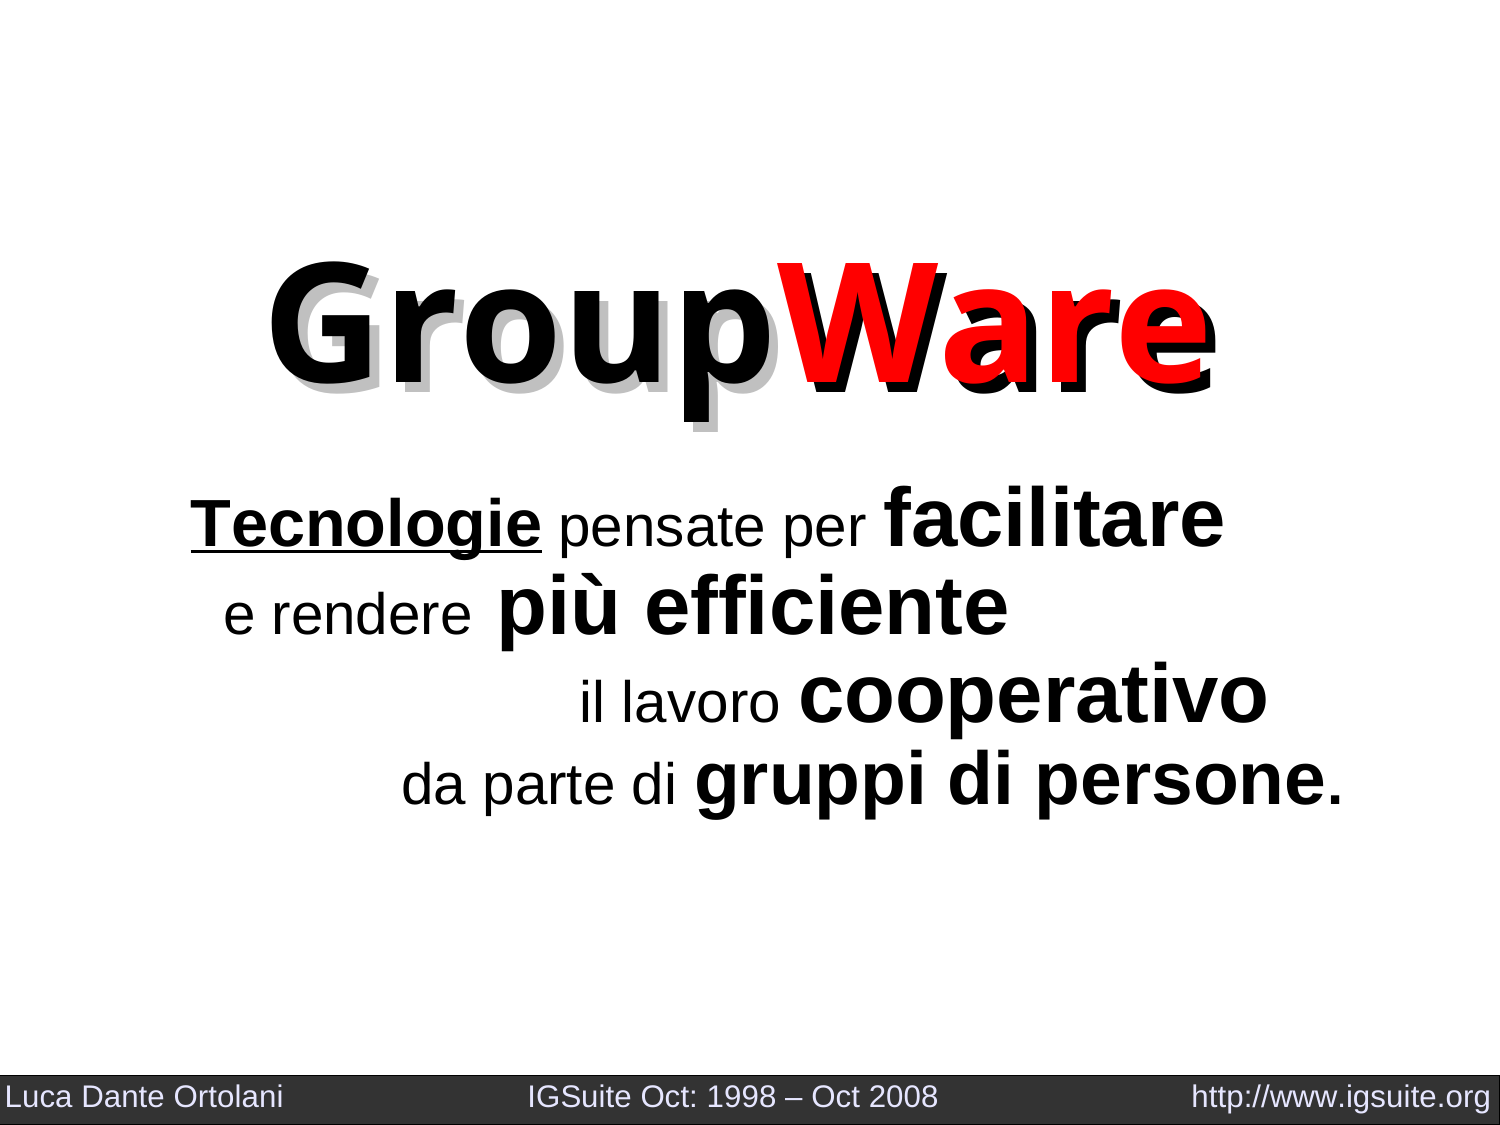

GroupWare
Tecnologie pensate per facilitare
 e rendere più efficiente
 il lavoro cooperativo
 da parte di gruppi di persone.
Luca Dante Ortolani IGSuite Oct: 1998 – Oct 2008 http://www.igsuite.org